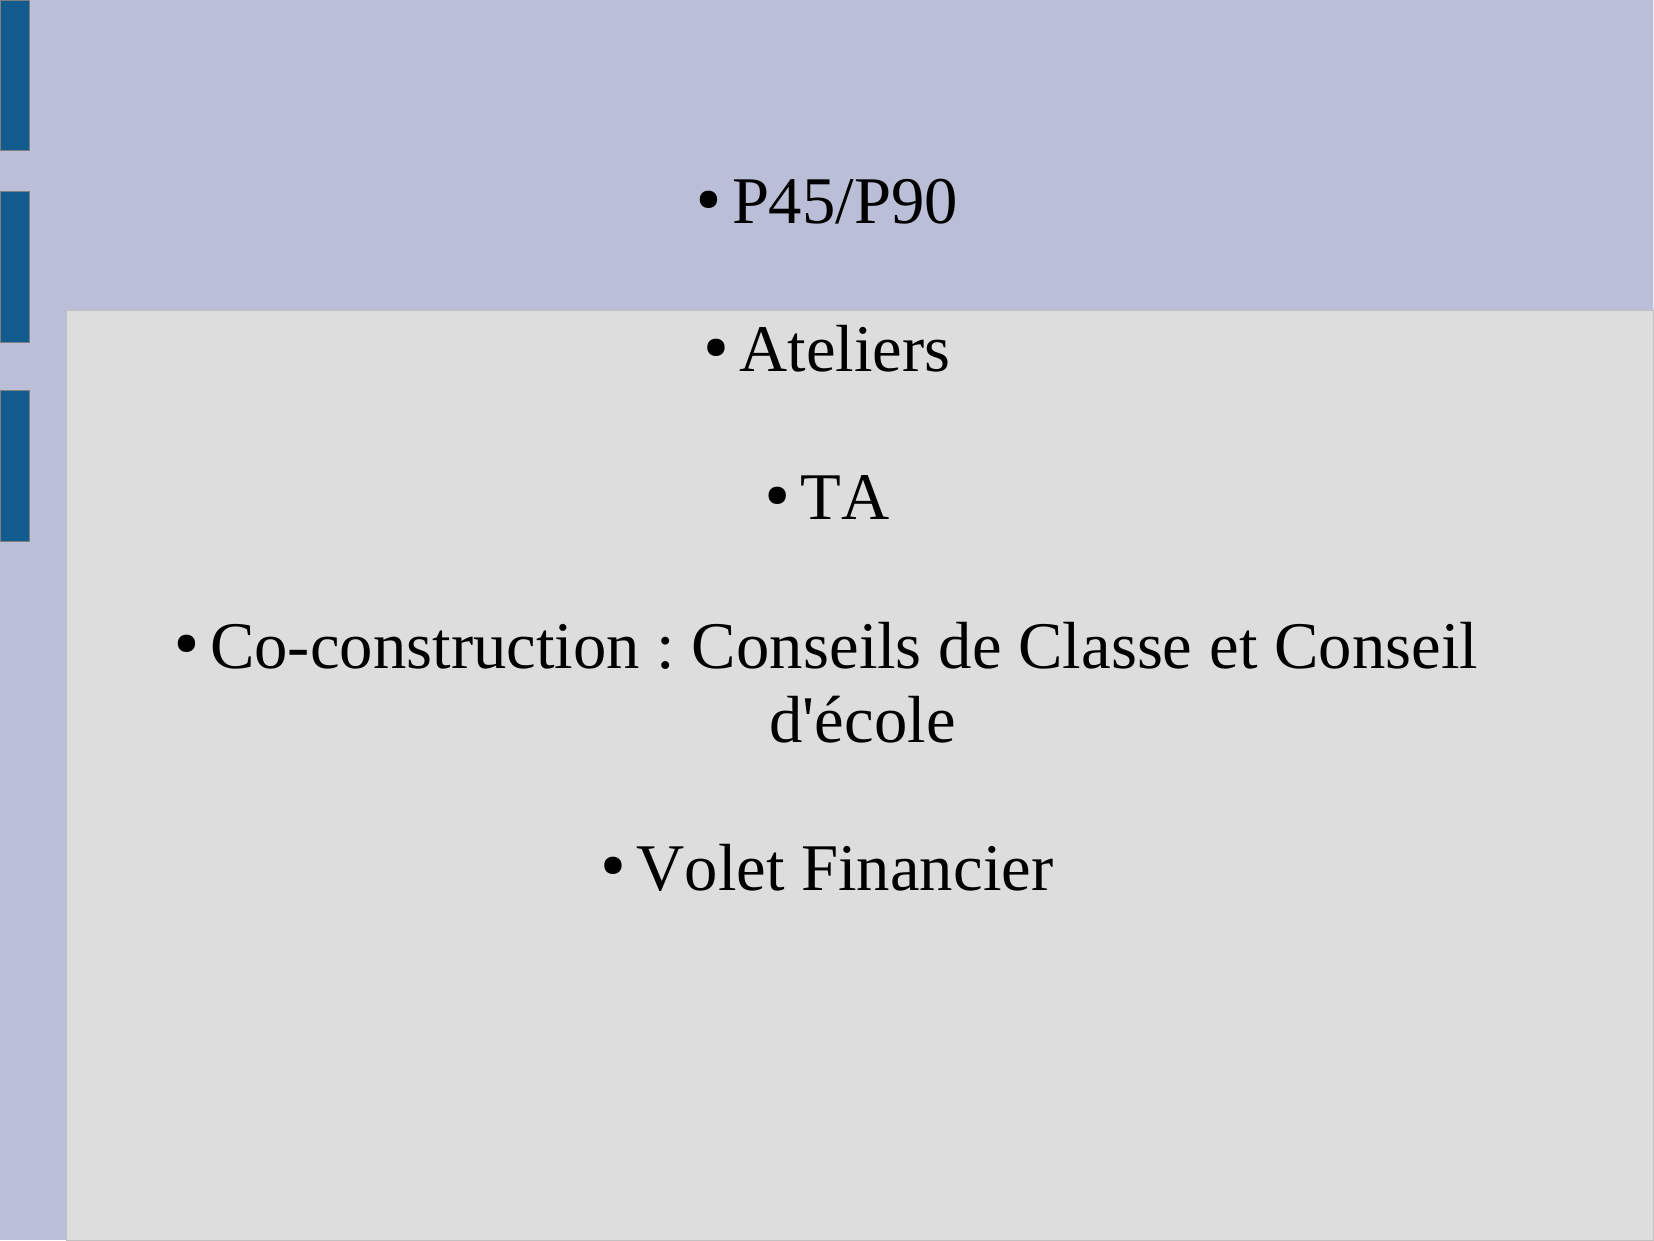

# P45/P90
Ateliers
TA
Co-construction : Conseils de Classe et Conseil d'école
Volet Financier